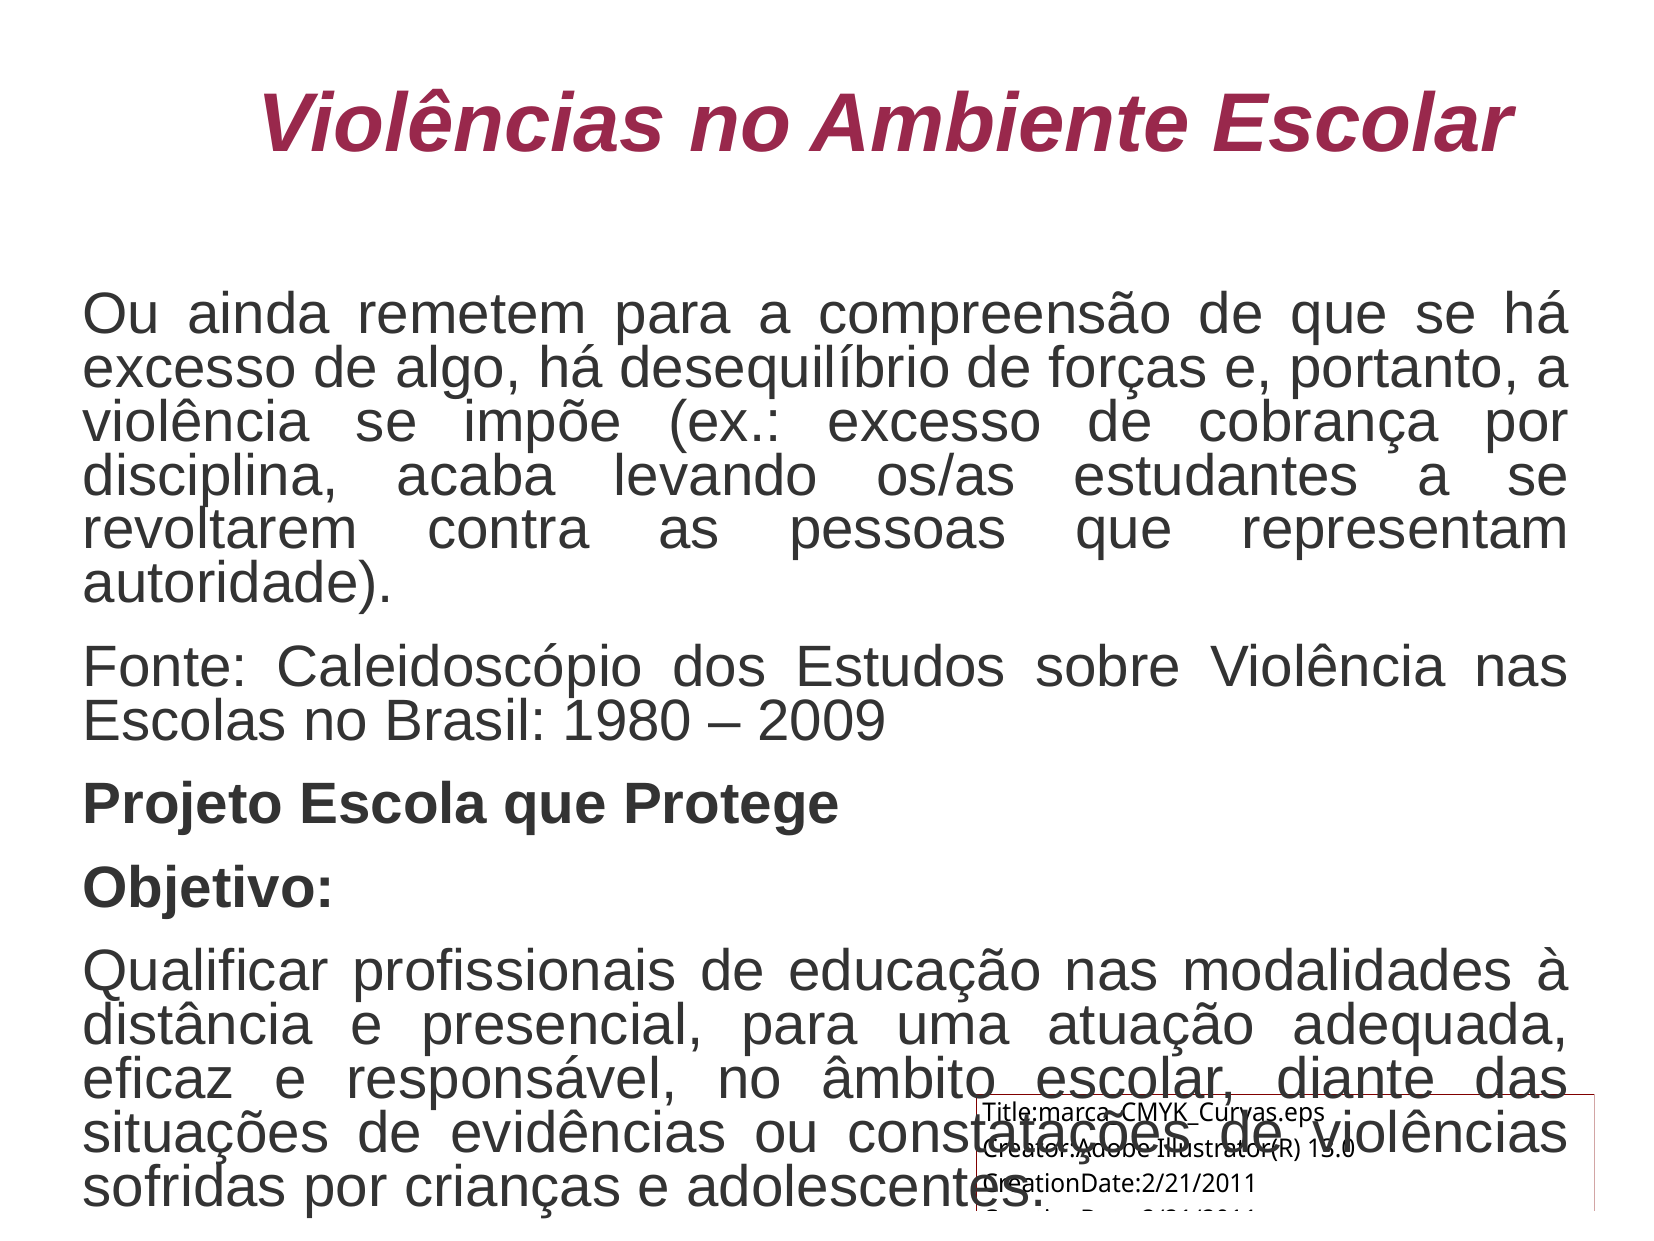

# Violências no Ambiente Escolar
Ou ainda remetem para a compreensão de que se há excesso de algo, há desequilíbrio de forças e, portanto, a violência se impõe (ex.: excesso de cobrança por disciplina, acaba levando os/as estudantes a se revoltarem contra as pessoas que representam autoridade).
Fonte: Caleidoscópio dos Estudos sobre Violência nas Escolas no Brasil: 1980 – 2009
Projeto Escola que Protege
Objetivo:
Qualificar profissionais de educação nas modalidades à distância e presencial, para uma atuação adequada, eficaz e responsável, no âmbito escolar, diante das situações de evidências ou constatações de violências sofridas por crianças e adolescentes.